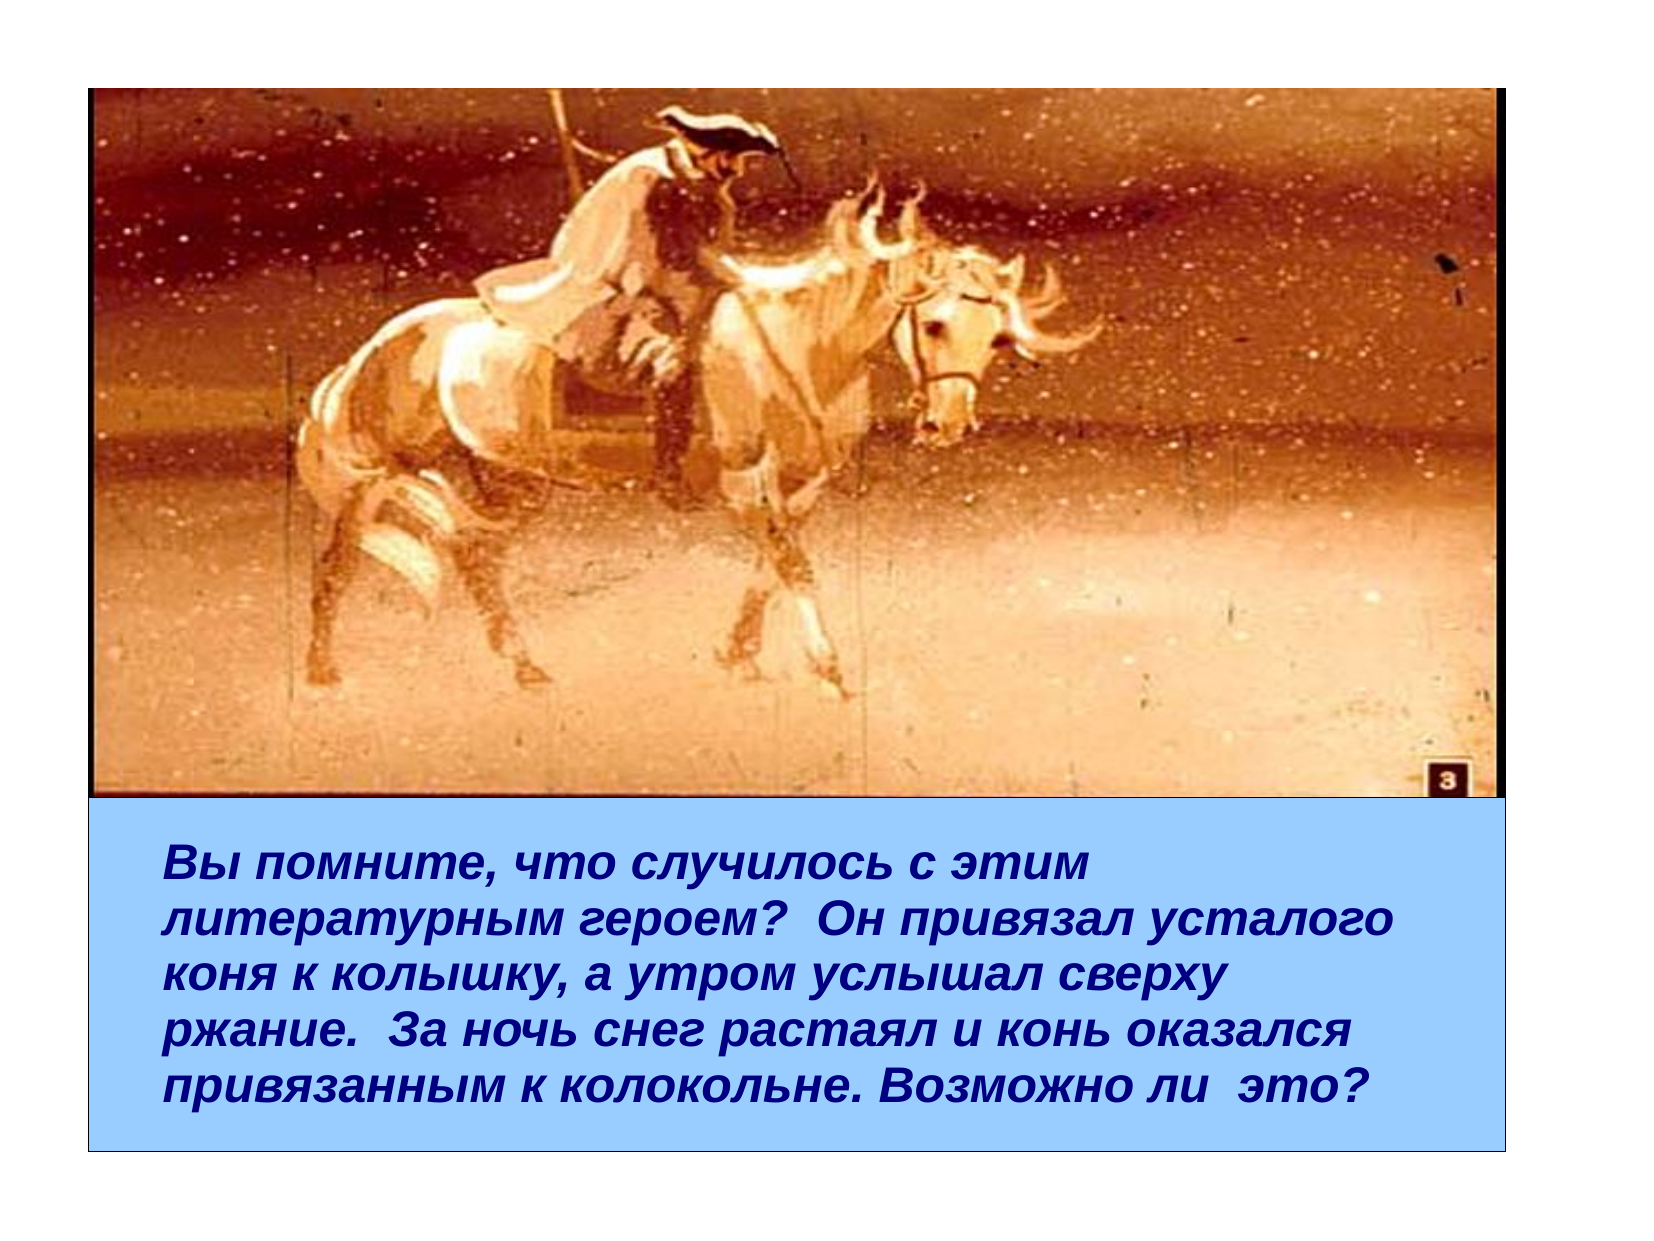

Вы помните, что случилось с этим литературным героем? Он привязал усталого коня к колышку, а утром услышал сверху ржание. За ночь снег растаял и конь оказался привязанным к колокольне. Возможно ли это?